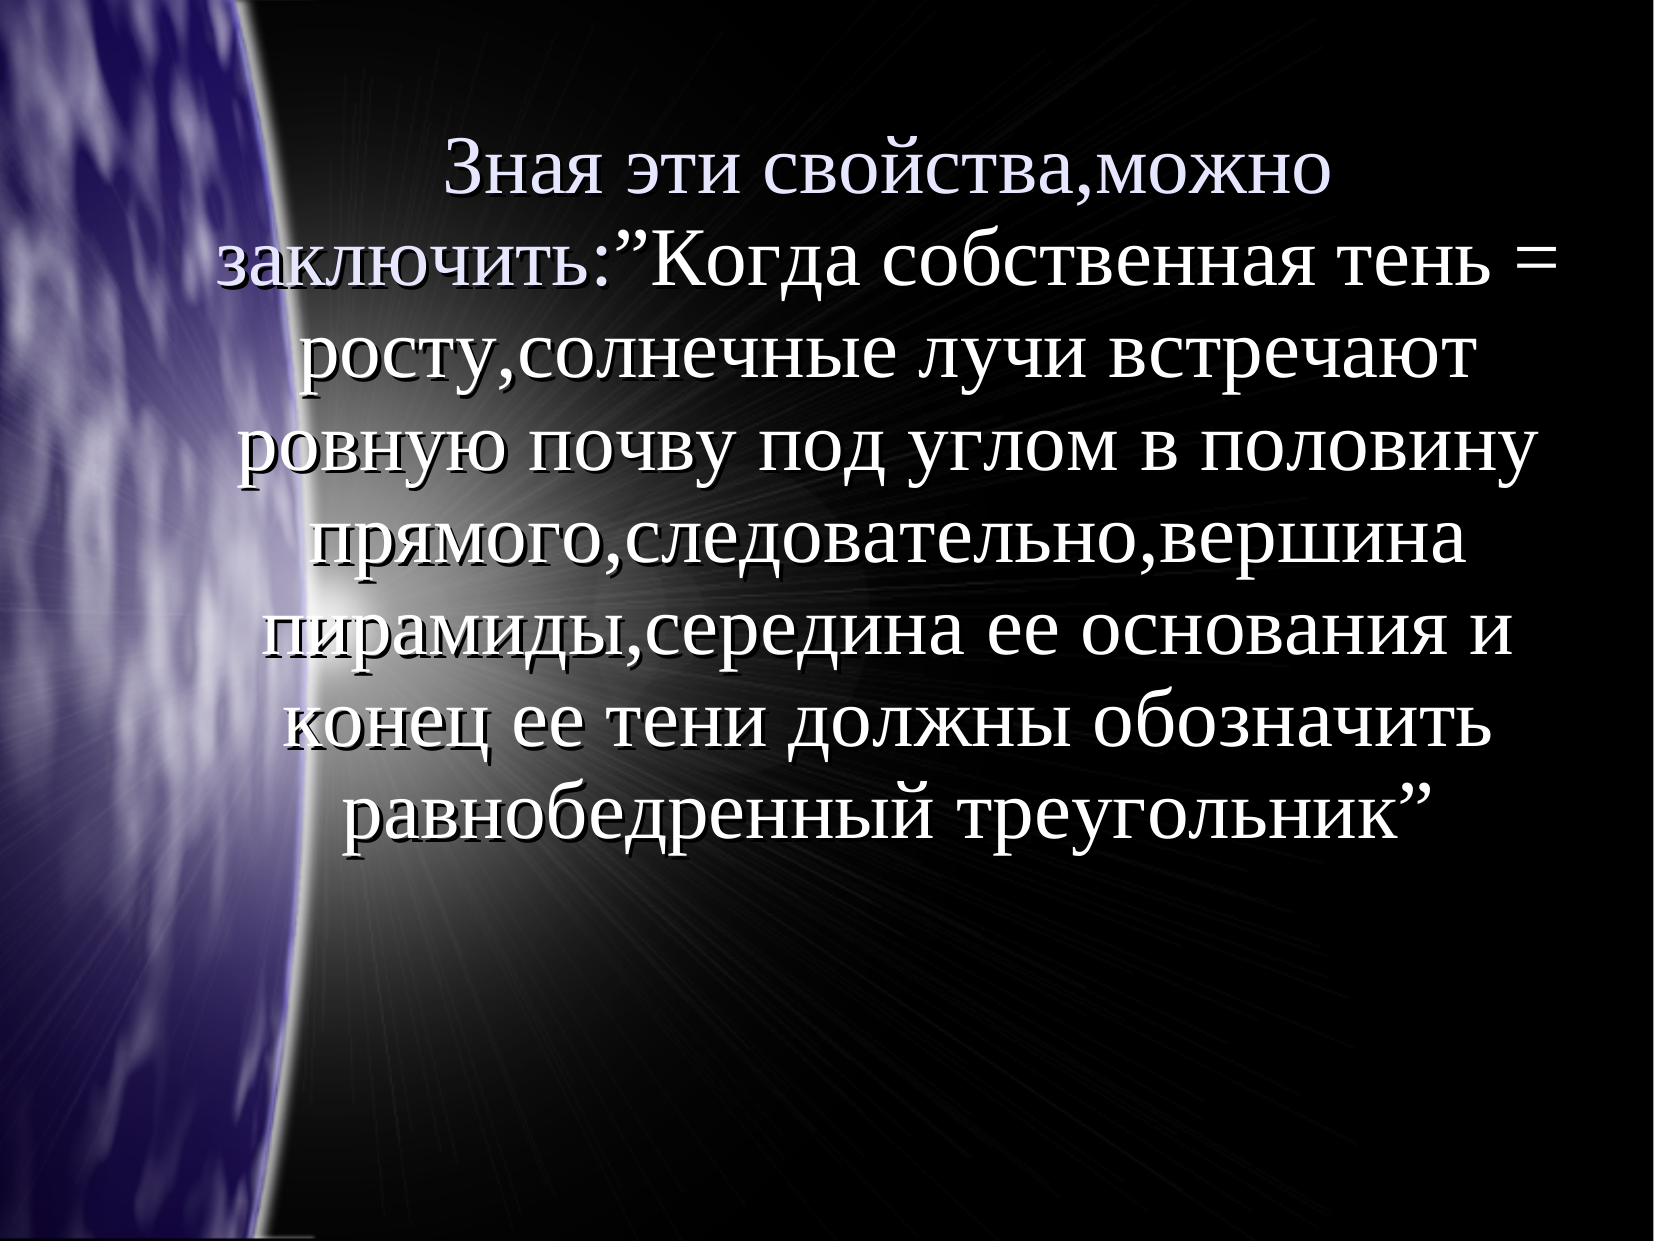

# Зная эти свойства,можно заключить:”Когда собственная тень = росту,солнечные лучи встречают ровную почву под углом в половину прямого,следовательно,вершина пирамиды,середина ее основания и конец ее тени должны обозначить равнобедренный треугольник”